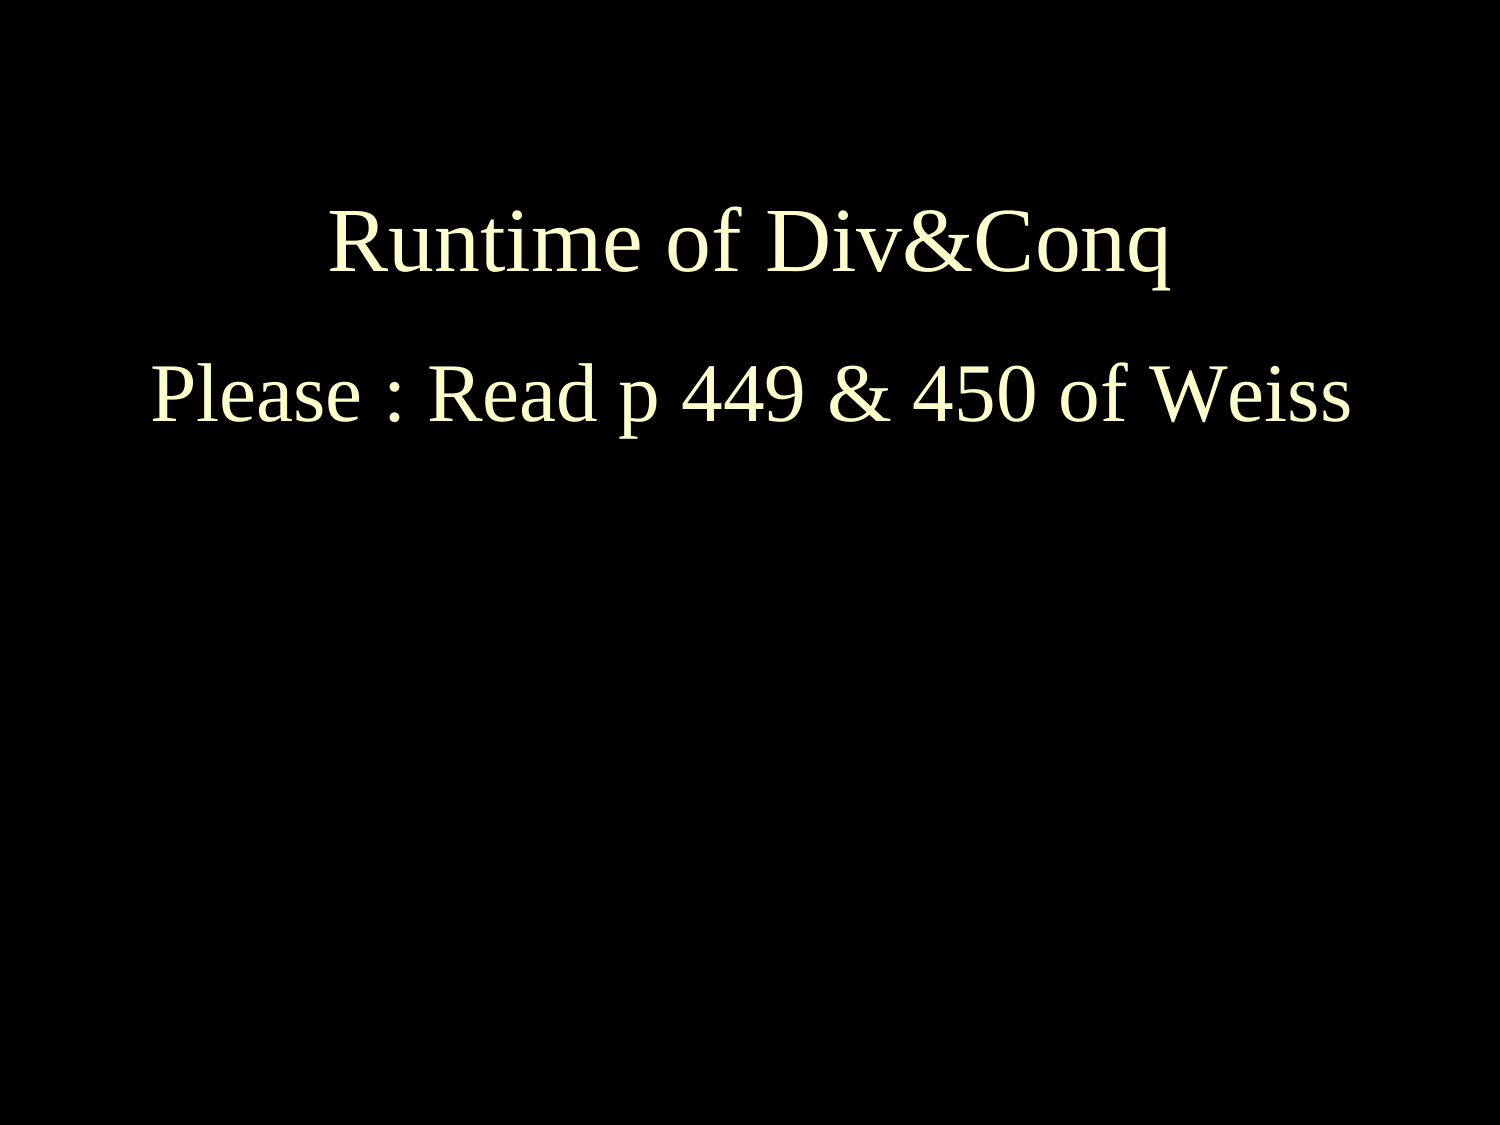

# Runtime of Div&Conq
Please : Read p 449 & 450 of Weiss